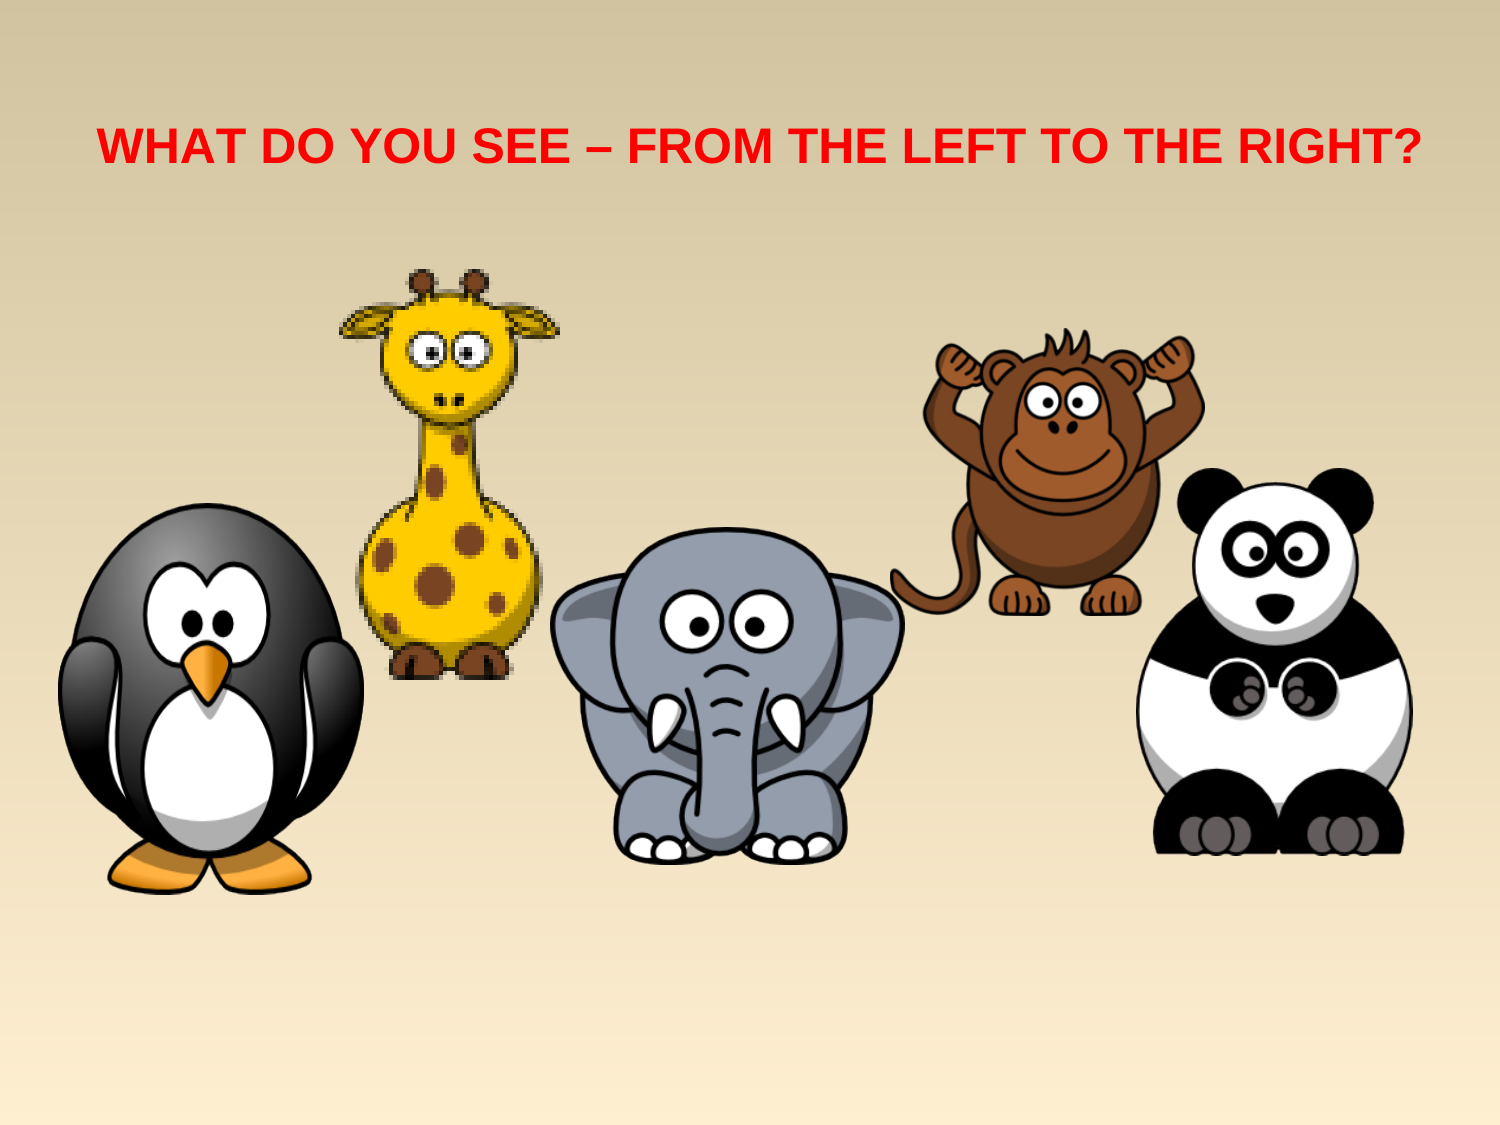

WHAT DO YOU SEE – FROM THE LEFT TO THE RIGHT?